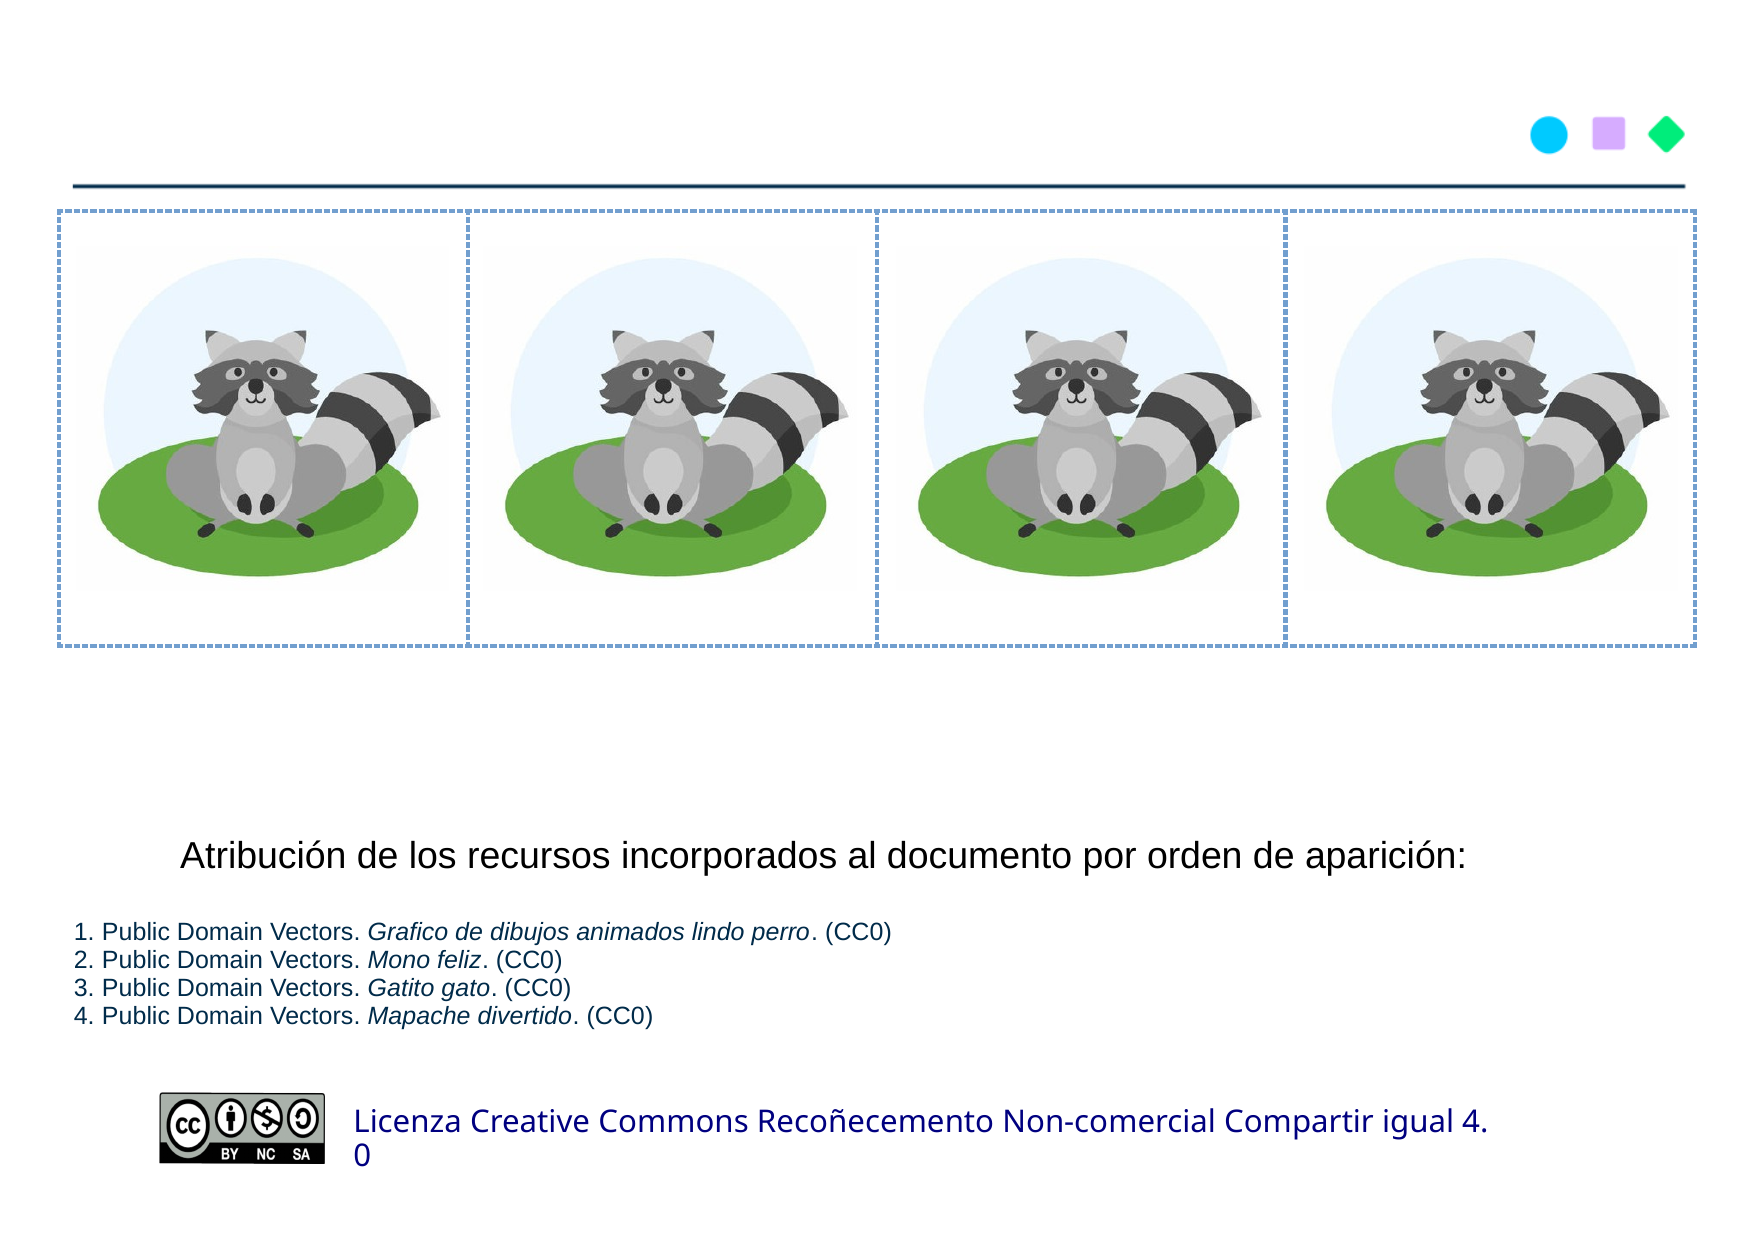

| | | | |
| --- | --- | --- | --- |
Atribución de los recursos incorporados al documento por orden de aparición:
1. Public Domain Vectors. Grafico de dibujos animados lindo perro. (CC0)
2. Public Domain Vectors. Mono feliz. (CC0)
3. Public Domain Vectors. Gatito gato. (CC0)
4. Public Domain Vectors. Mapache divertido. (CC0)
Licenza Creative Commons Recoñecemento Non-comercial Compartir igual 4.0